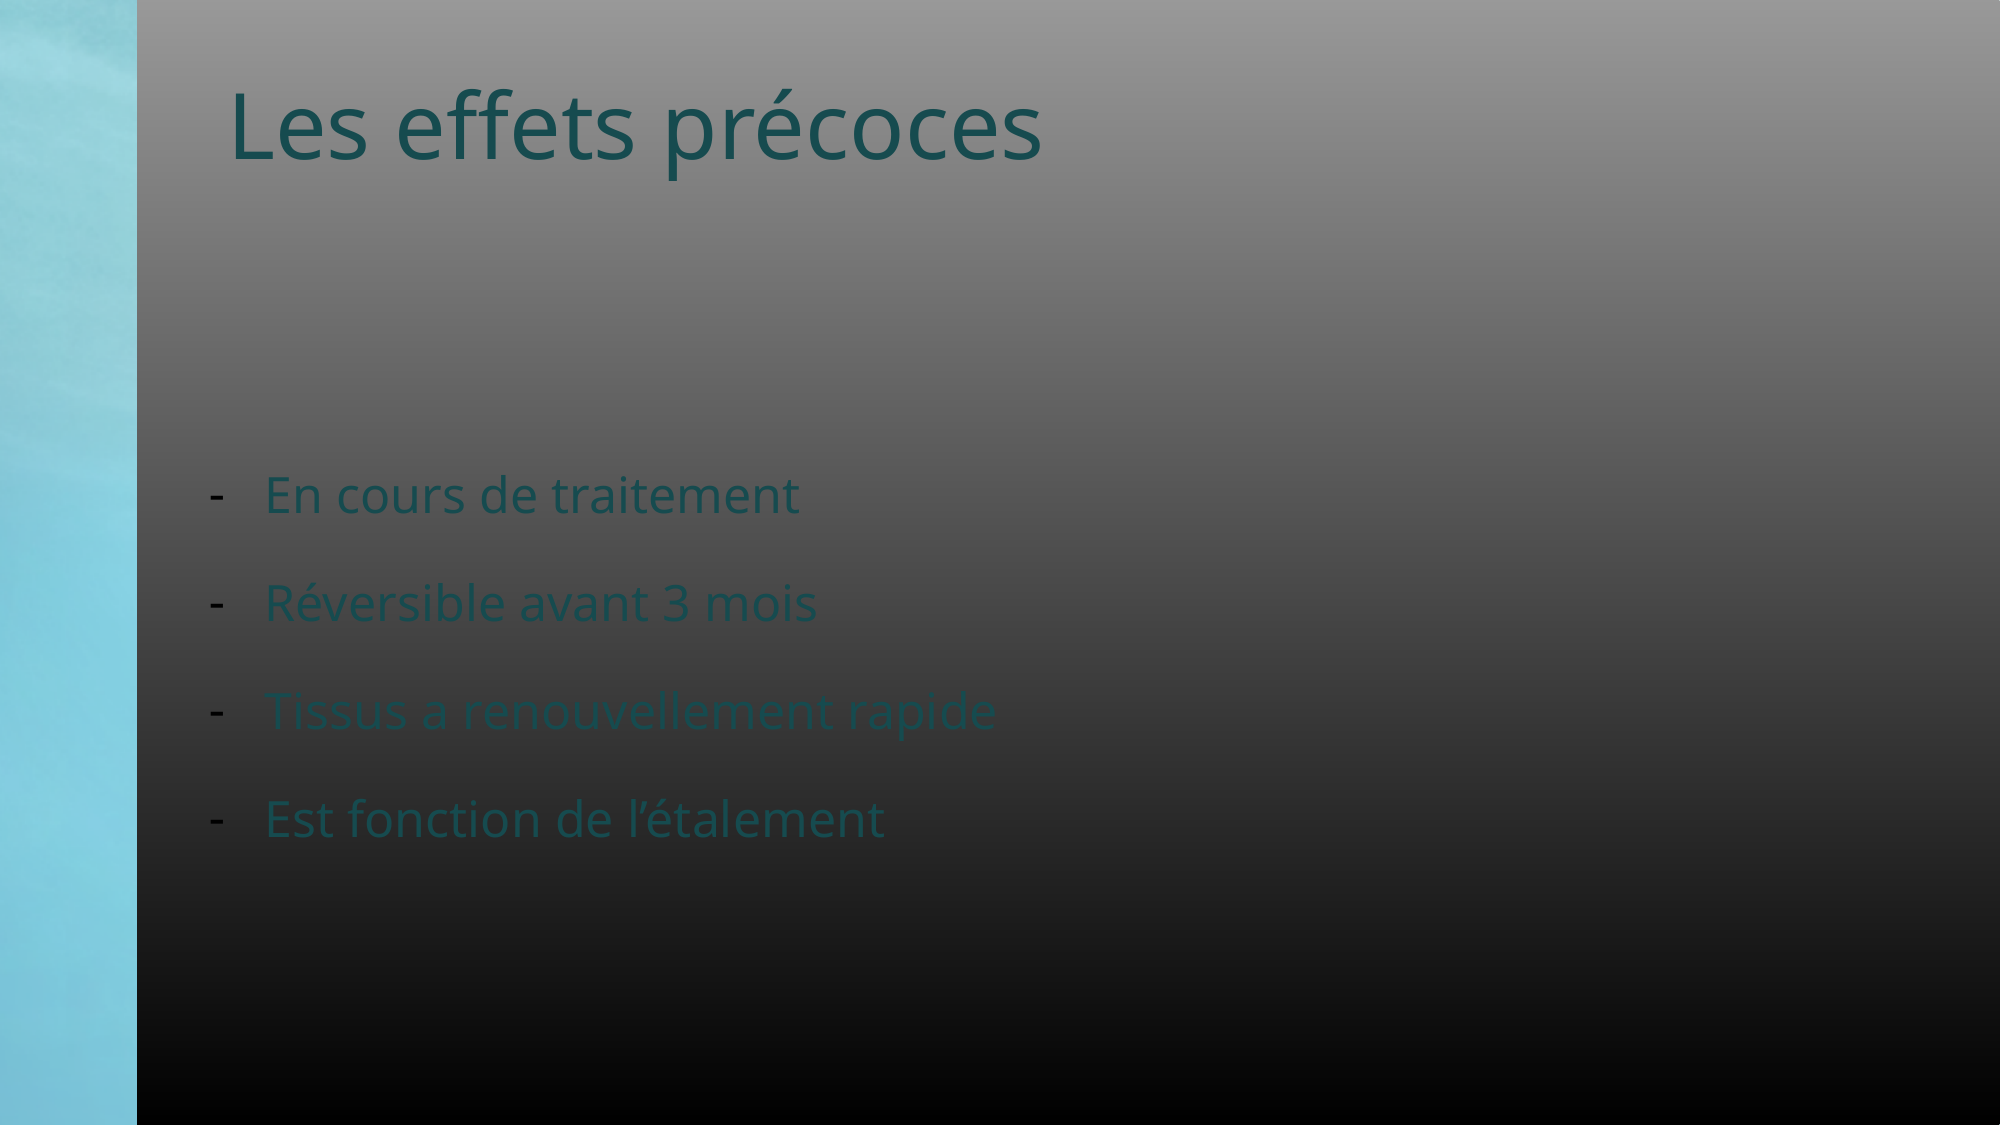

# Les effets précoces
En cours de traitement
Réversible avant 3 mois
Tissus a renouvellement rapide
Est fonction de l’étalement